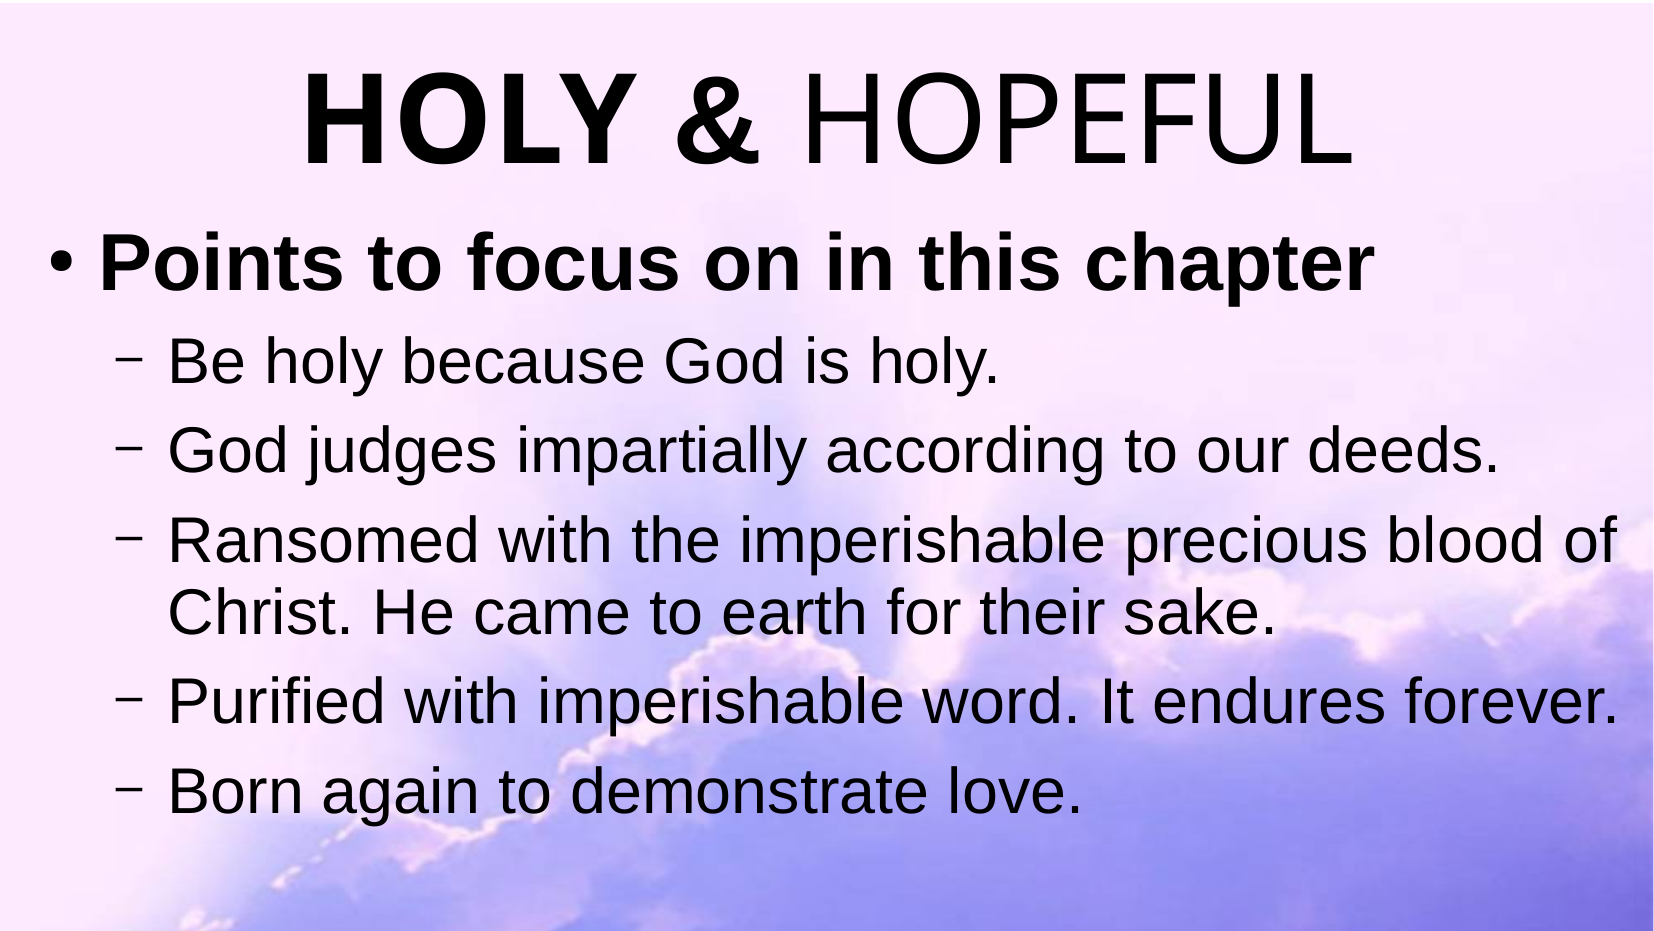

# HOLY & HOPEFUL
Points to focus on in this chapter
Be holy because God is holy.
God judges impartially according to our deeds.
Ransomed with the imperishable precious blood of Christ. He came to earth for their sake.
Purified with imperishable word. It endures forever.
Born again to demonstrate love.